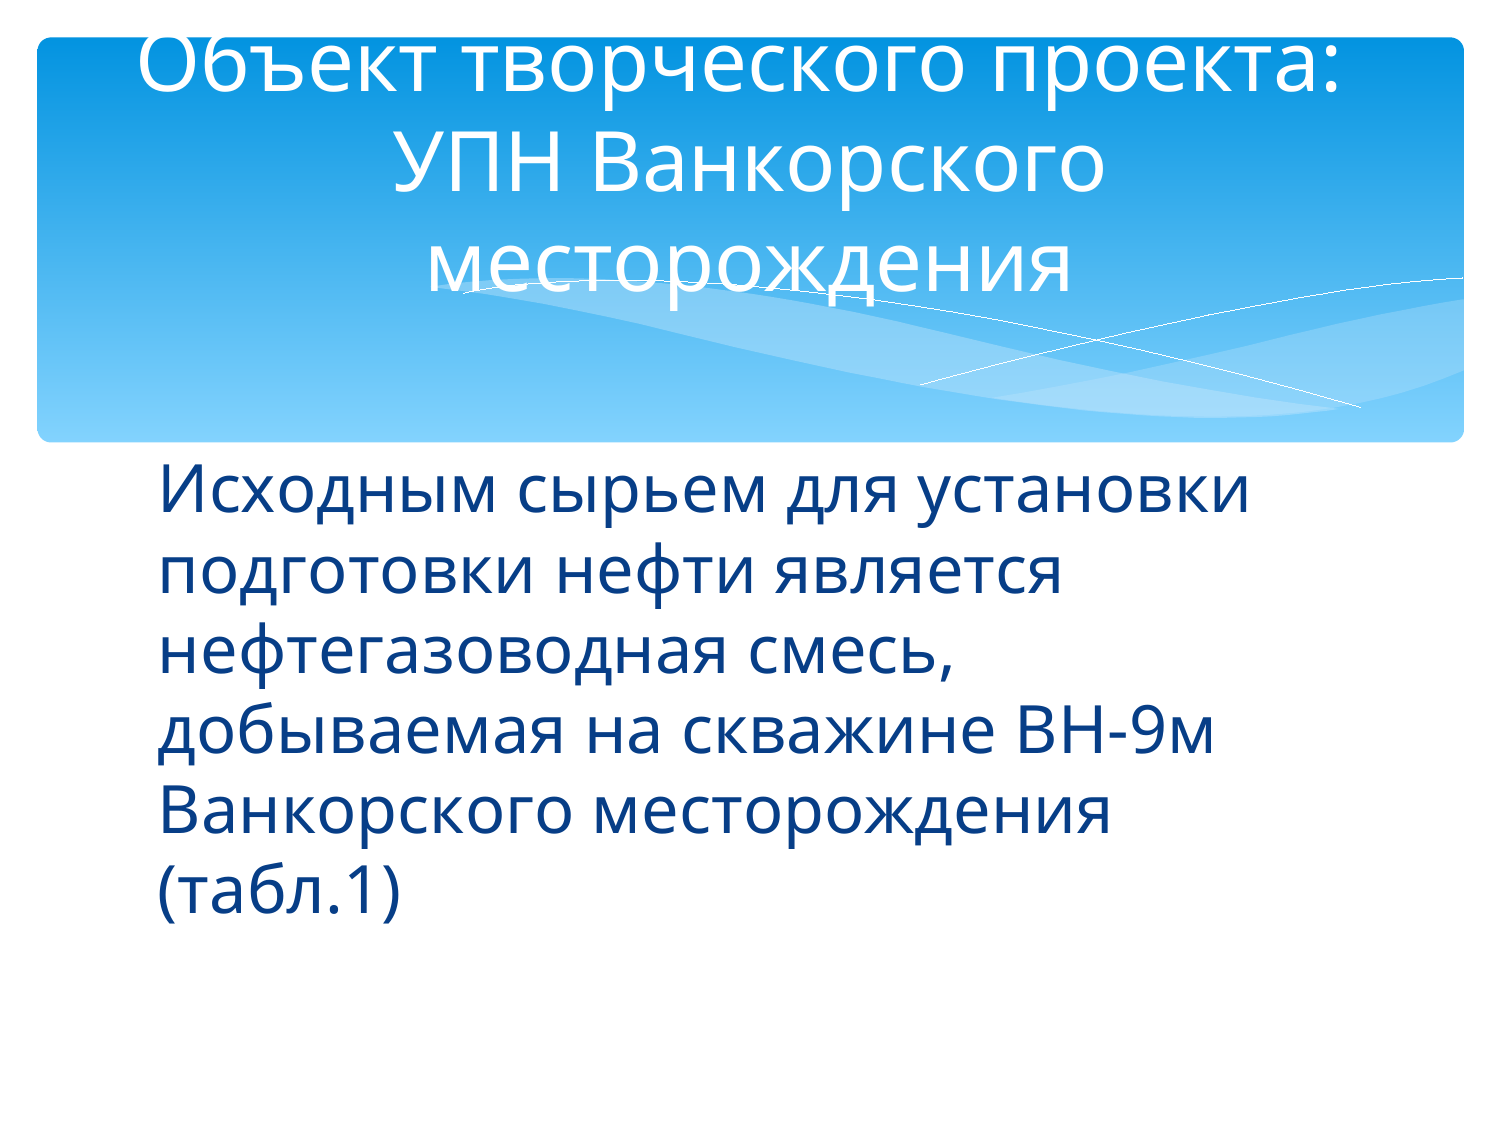

# Объект творческого проекта: УПН Ванкорского месторождения
Исходным сырьем для установки подготовки нефти является нефтегазоводная смесь, добываемая на скважине ВН-9м Ванкорского месторождения (табл.1)